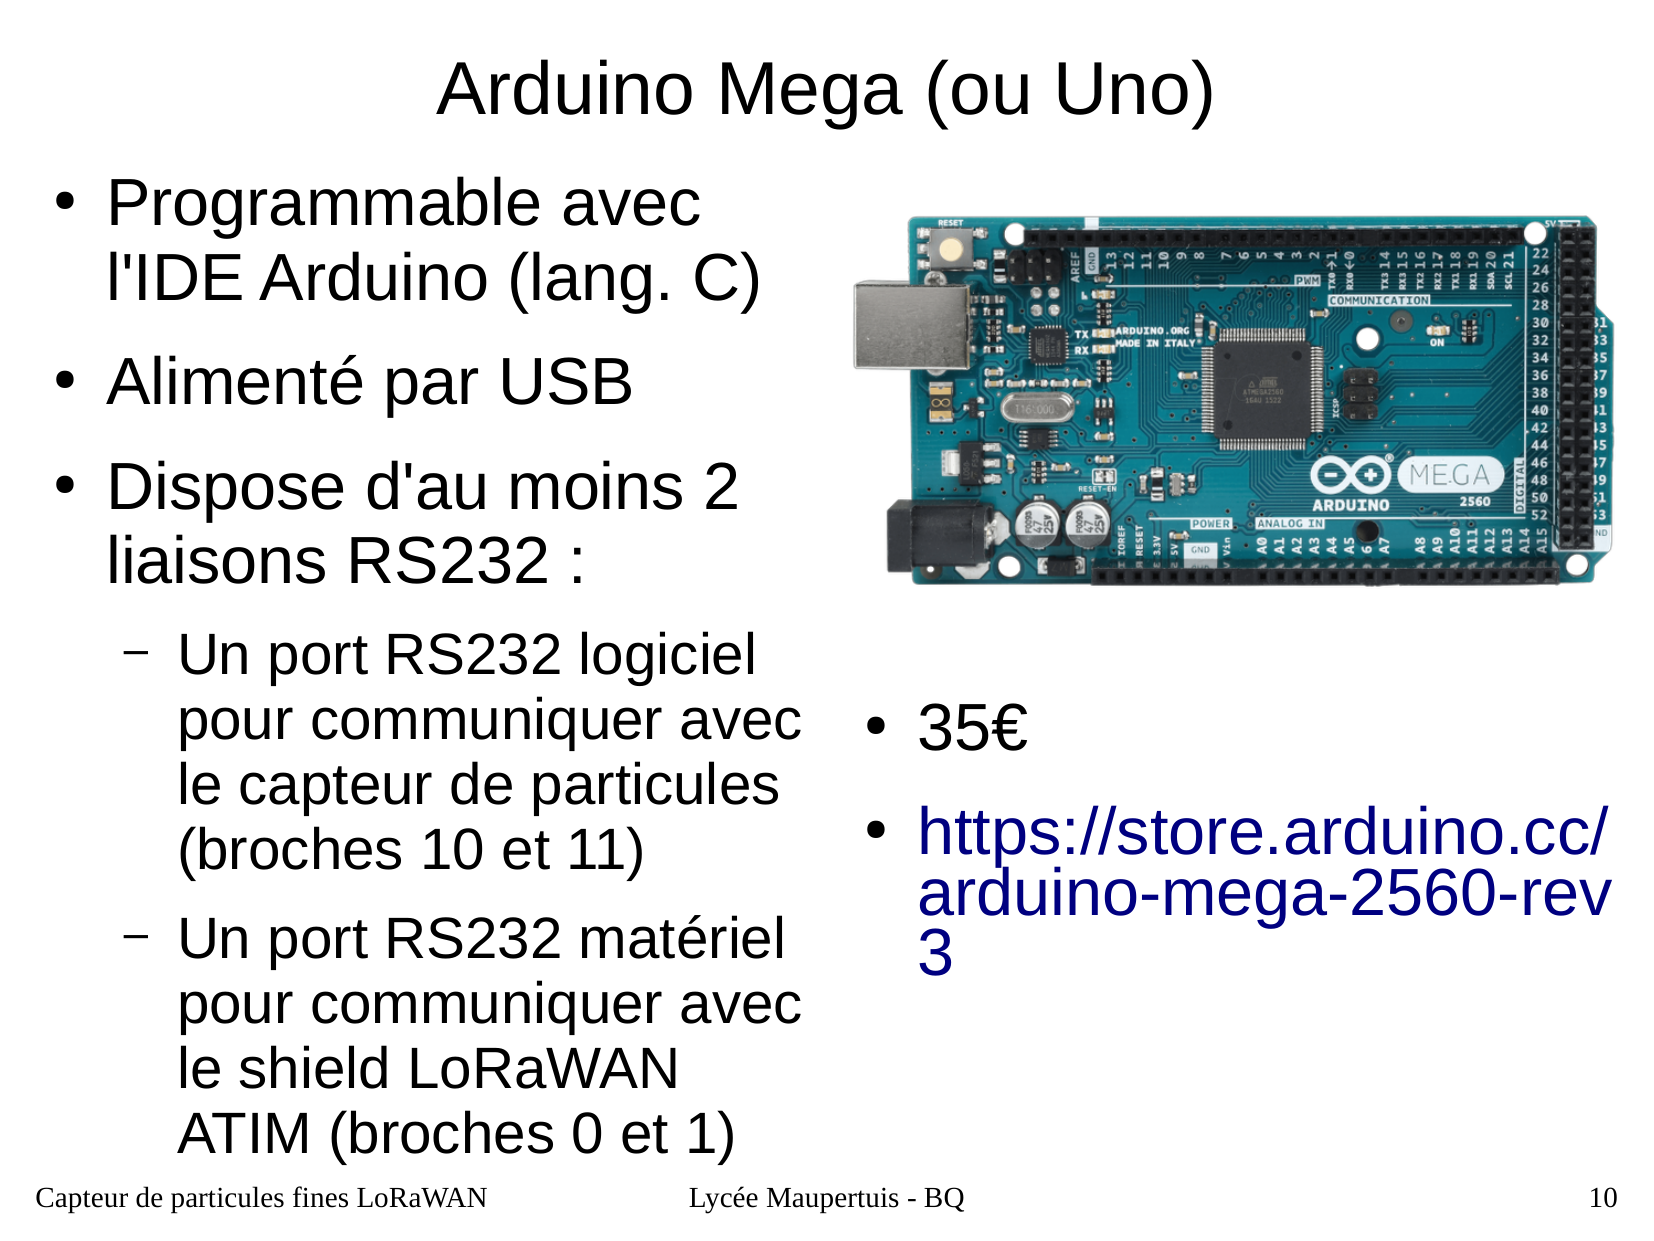

# Arduino Mega (ou Uno)
Programmable avec l'IDE Arduino (lang. C)
Alimenté par USB
Dispose d'au moins 2 liaisons RS232 :
Un port RS232 logiciel pour communiquer avec le capteur de particules (broches 10 et 11)
Un port RS232 matériel pour communiquer avec le shield LoRaWAN ATIM (broches 0 et 1)
35€
https://store.arduino.cc/arduino-mega-2560-rev3
Capteur de particules fines LoRaWAN
Lycée Maupertuis - BQ
10